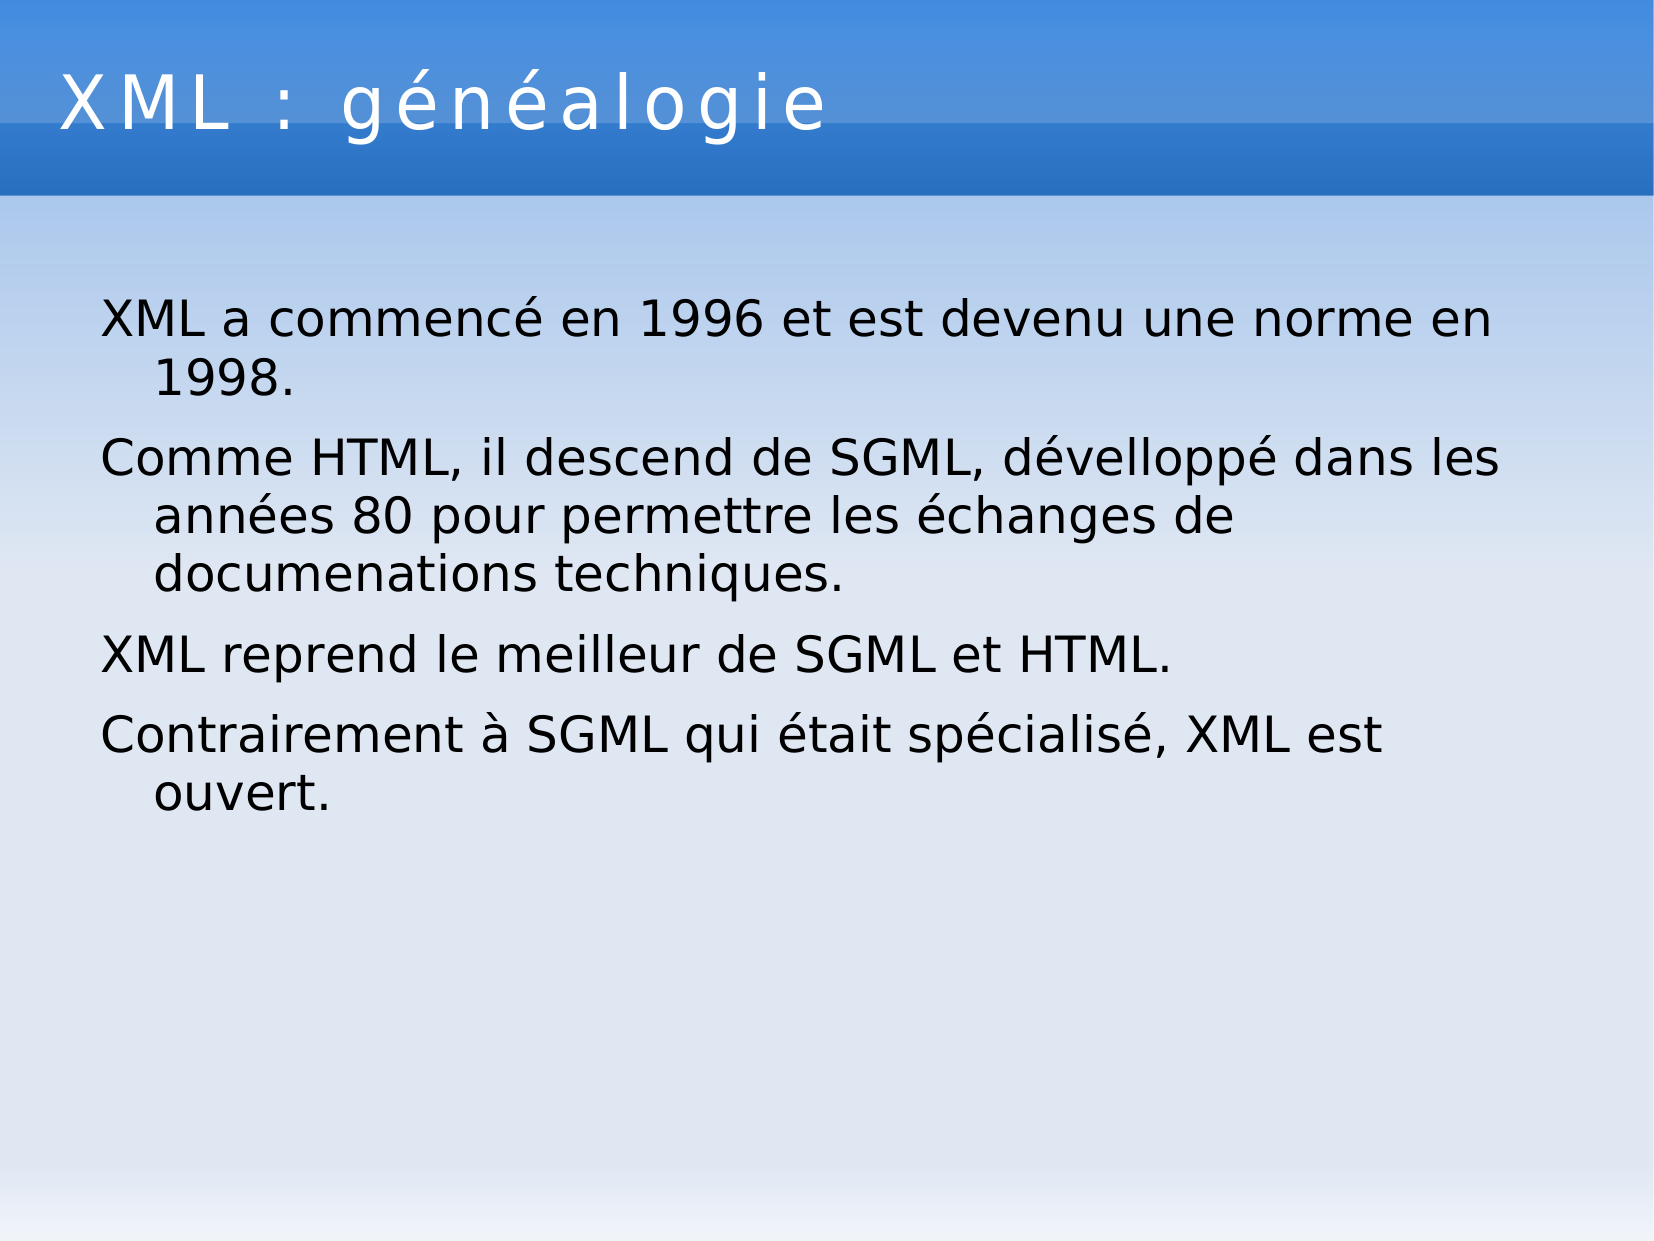

# XML : généalogie
XML a commencé en 1996 et est devenu une norme en 1998.
Comme HTML, il descend de SGML, dévelloppé dans les années 80 pour permettre les échanges de documenations techniques.
XML reprend le meilleur de SGML et HTML.
Contrairement à SGML qui était spécialisé, XML est ouvert.